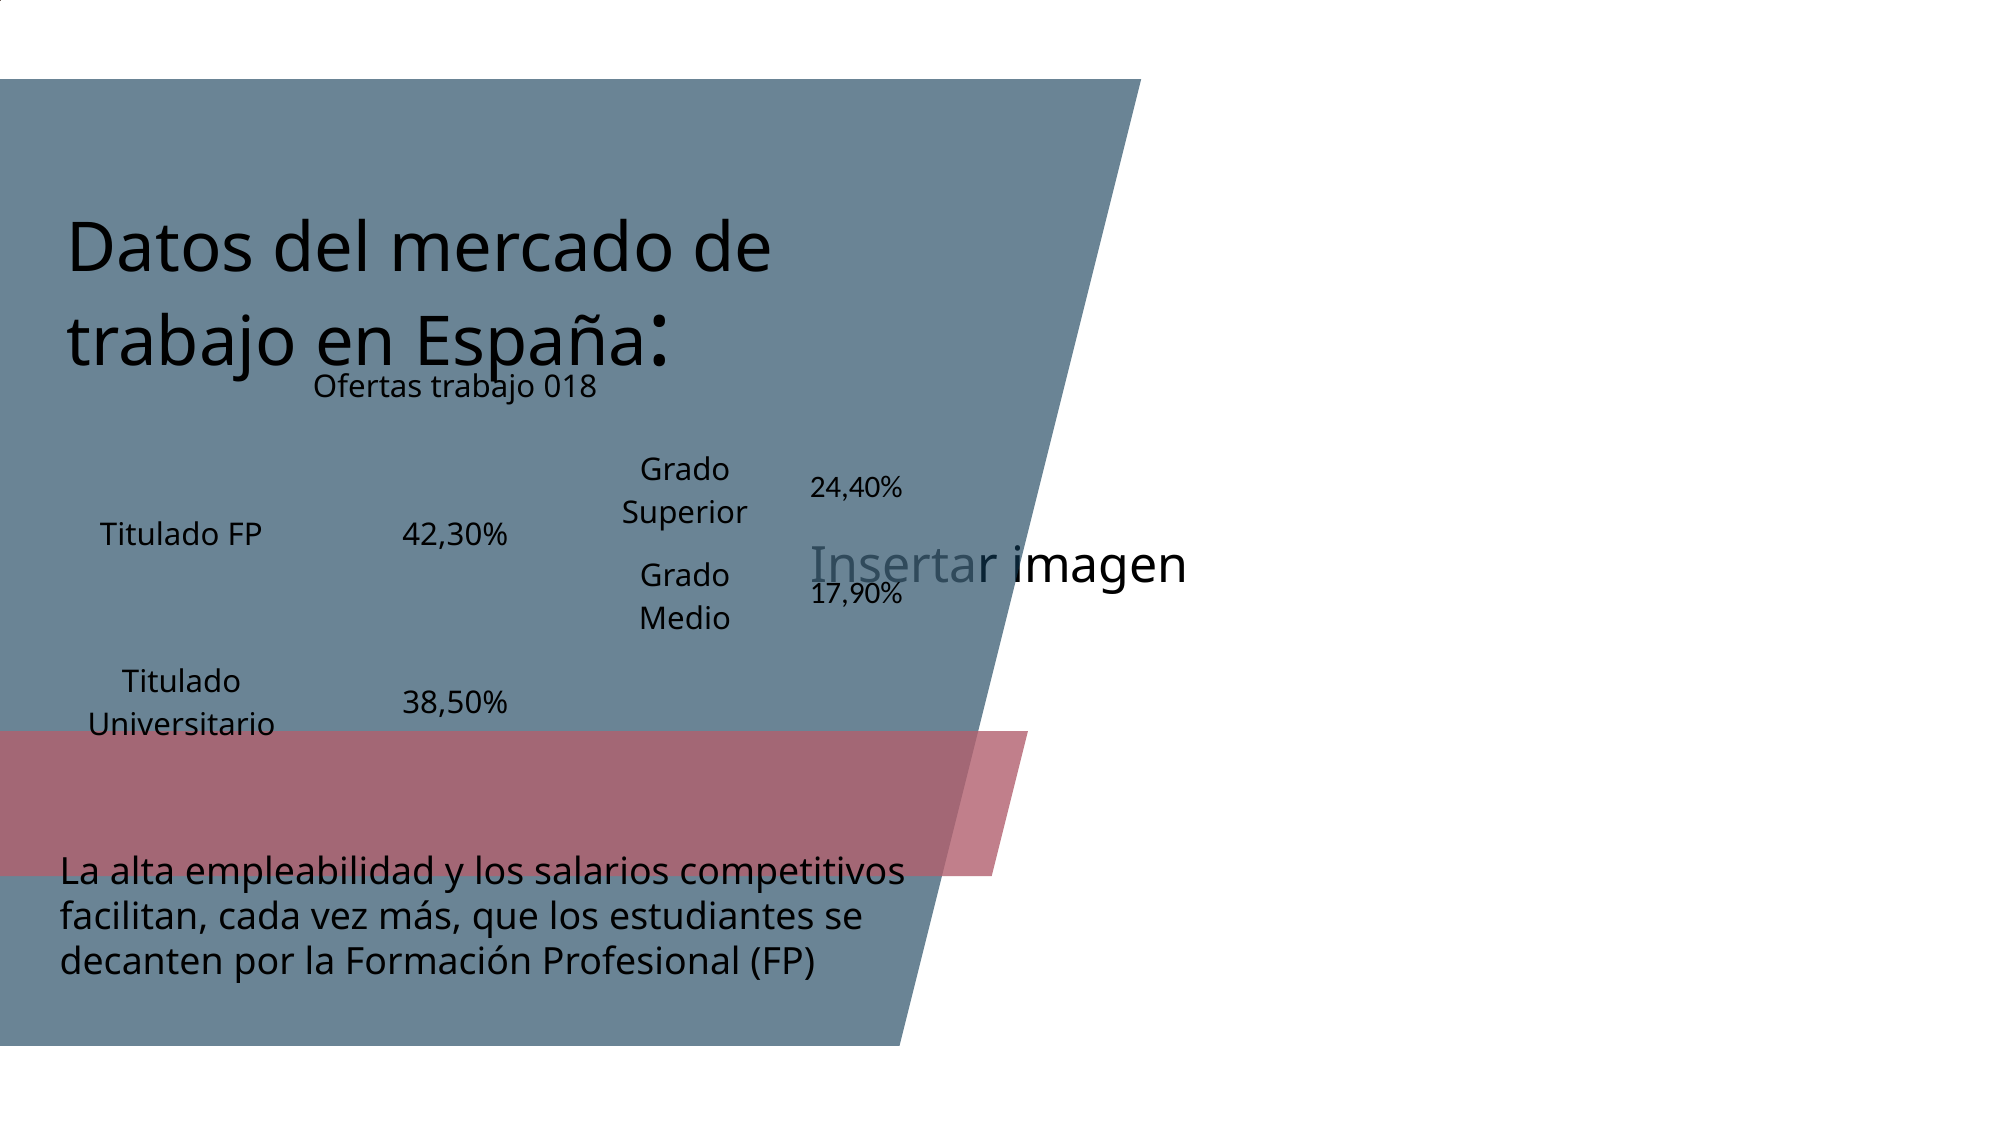

# Datos del mercado de trabajo en España:
| | Ofertas trabajo 018 | | |
| --- | --- | --- | --- |
| Titulado FP | 42,30% | Grado Superior | 24,40% |
| | | Grado Medio | 17,90% |
| Titulado Universitario | 38,50% | | |
La alta empleabilidad y los salarios competitivos facilitan, cada vez más, que los estudiantes se decanten por la Formación Profesional (FP)